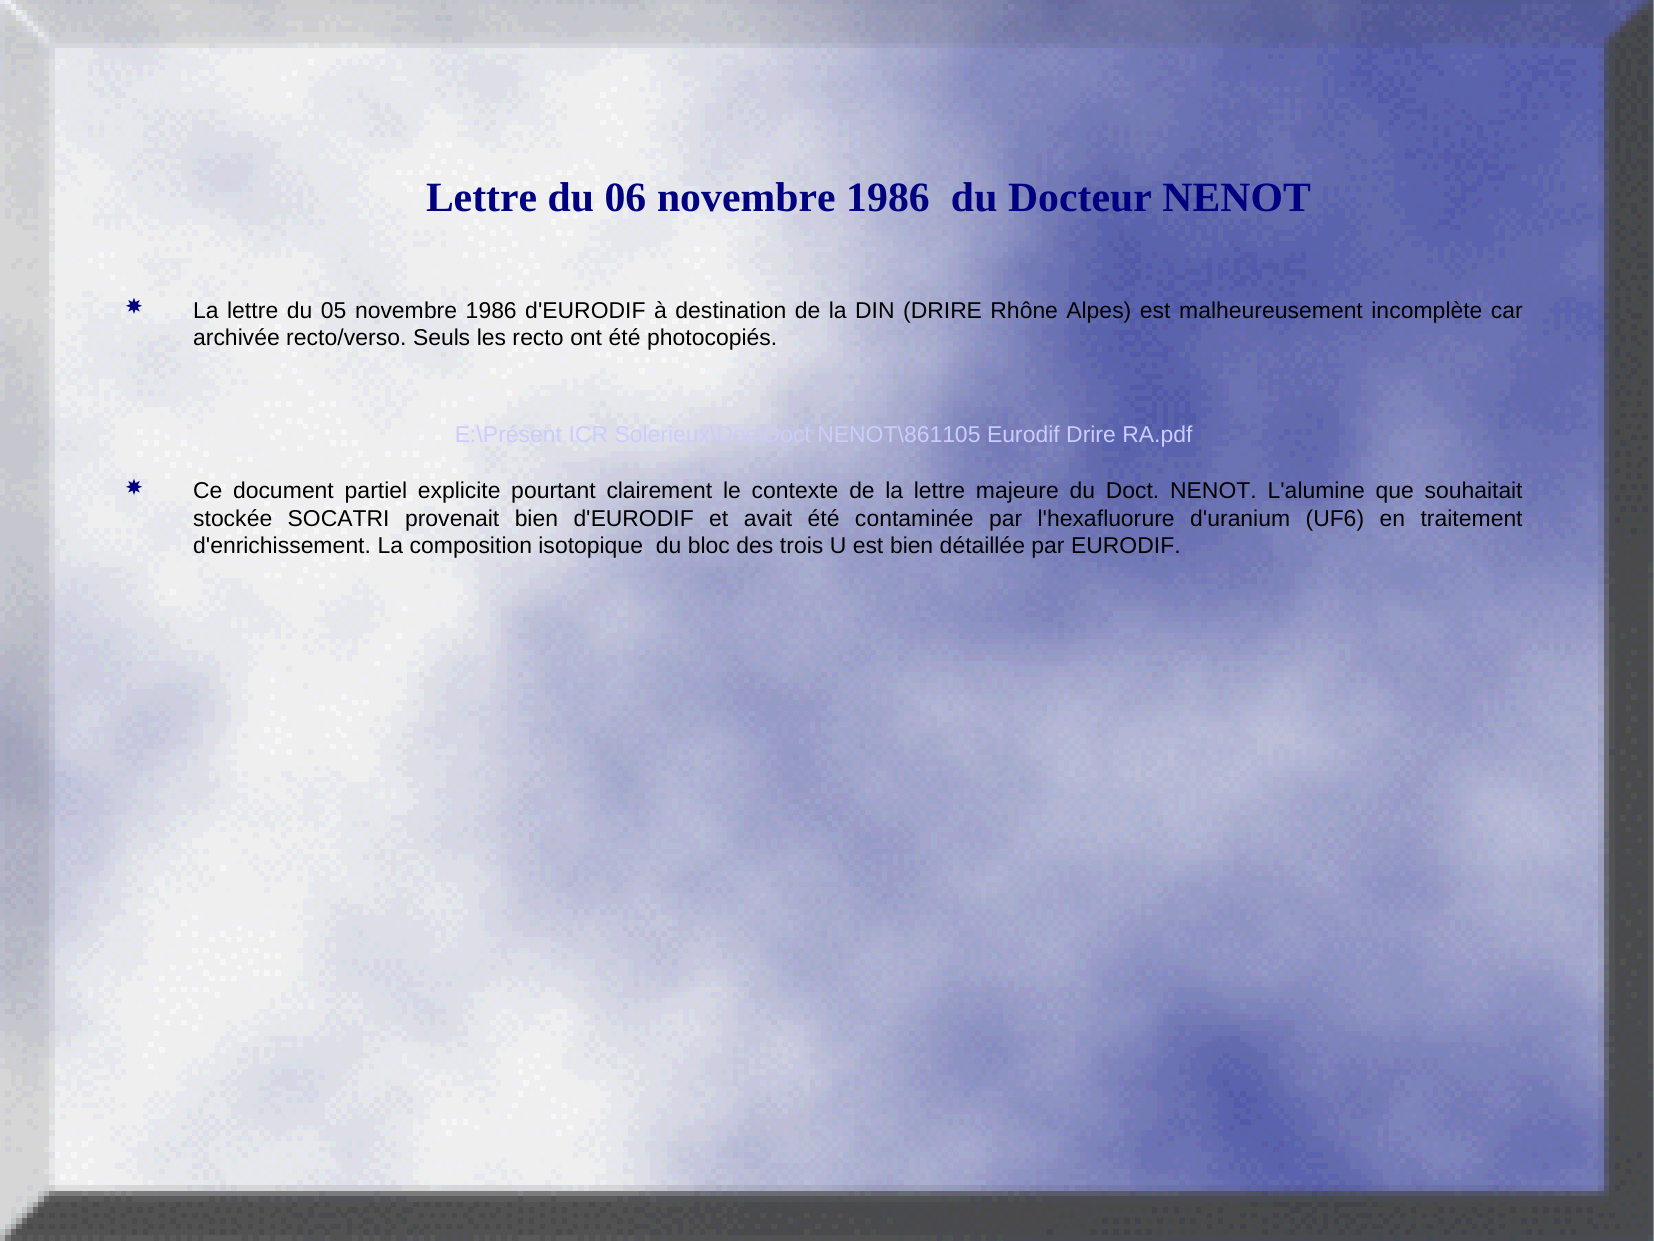

# Lettre du 06 novembre 1986 du Docteur NENOT
La lettre du 05 novembre 1986 d'EURODIF à destination de la DIN (DRIRE Rhône Alpes) est malheureusement incomplète car archivée recto/verso. Seuls les recto ont été photocopiés.
E:\Présent ICR Solerieux\Doc\Doct NENOT\861105 Eurodif Drire RA.pdf
Ce document partiel explicite pourtant clairement le contexte de la lettre majeure du Doct. NENOT. L'alumine que souhaitait stockée SOCATRI provenait bien d'EURODIF et avait été contaminée par l'hexafluorure d'uranium (UF6) en traitement d'enrichissement. La composition isotopique du bloc des trois U est bien détaillée par EURODIF.